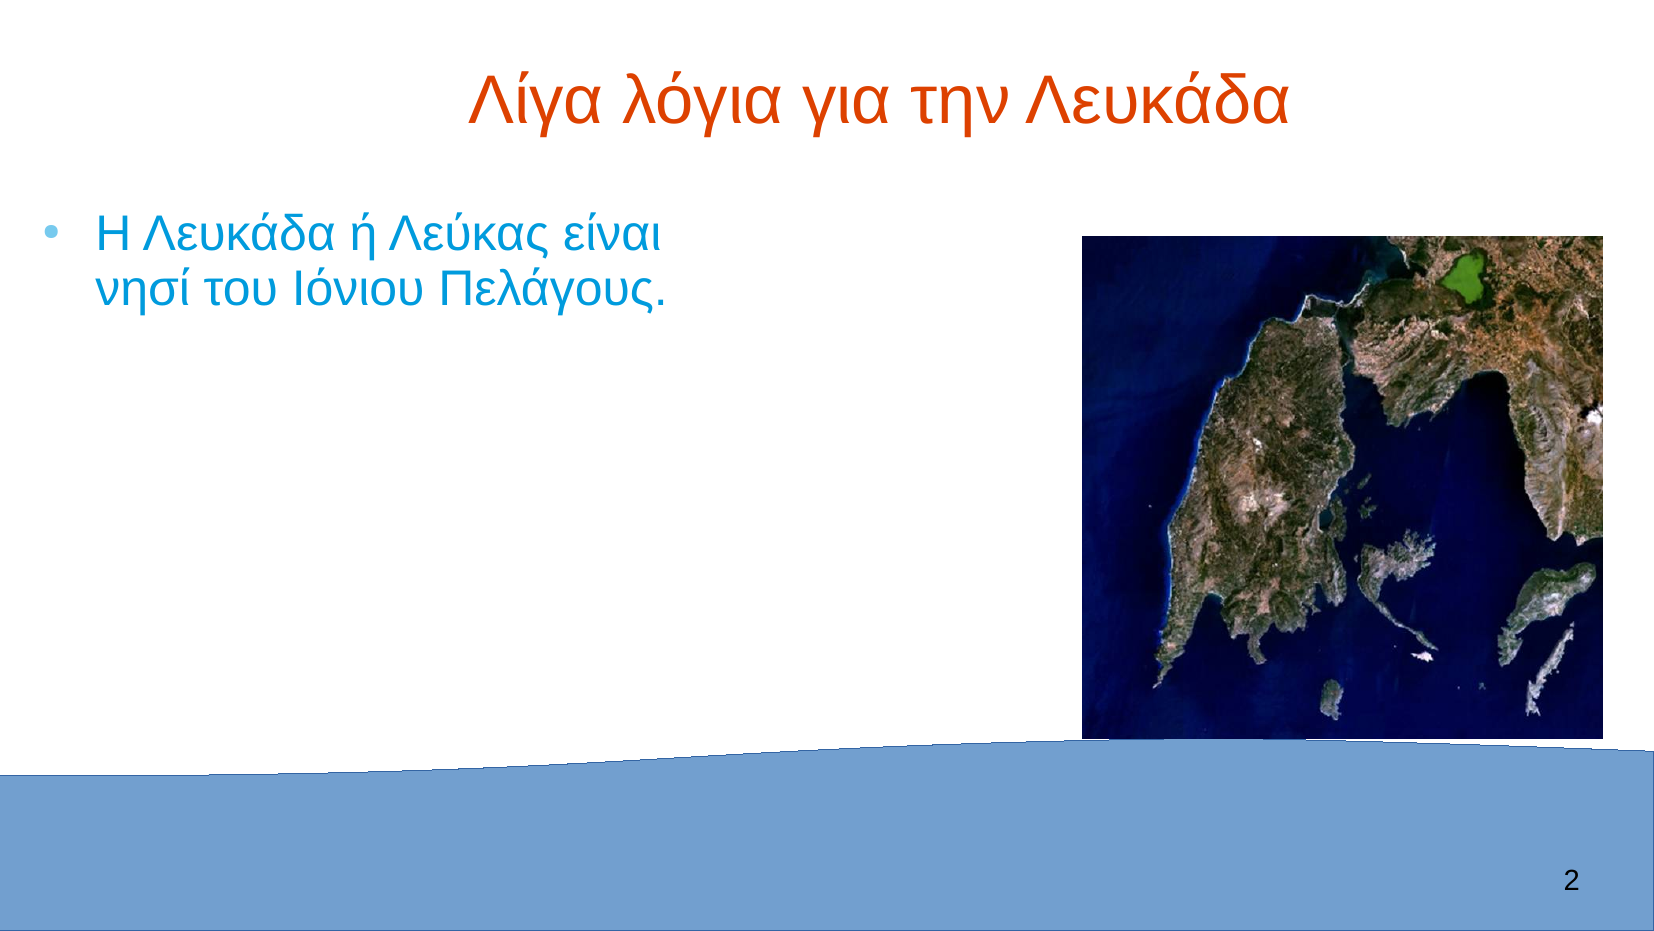

# Λίγα λόγια για την Λευκάδα
Η Λευκάδα ή Λεύκας είναι νησί του Ιόνιου Πελάγους.